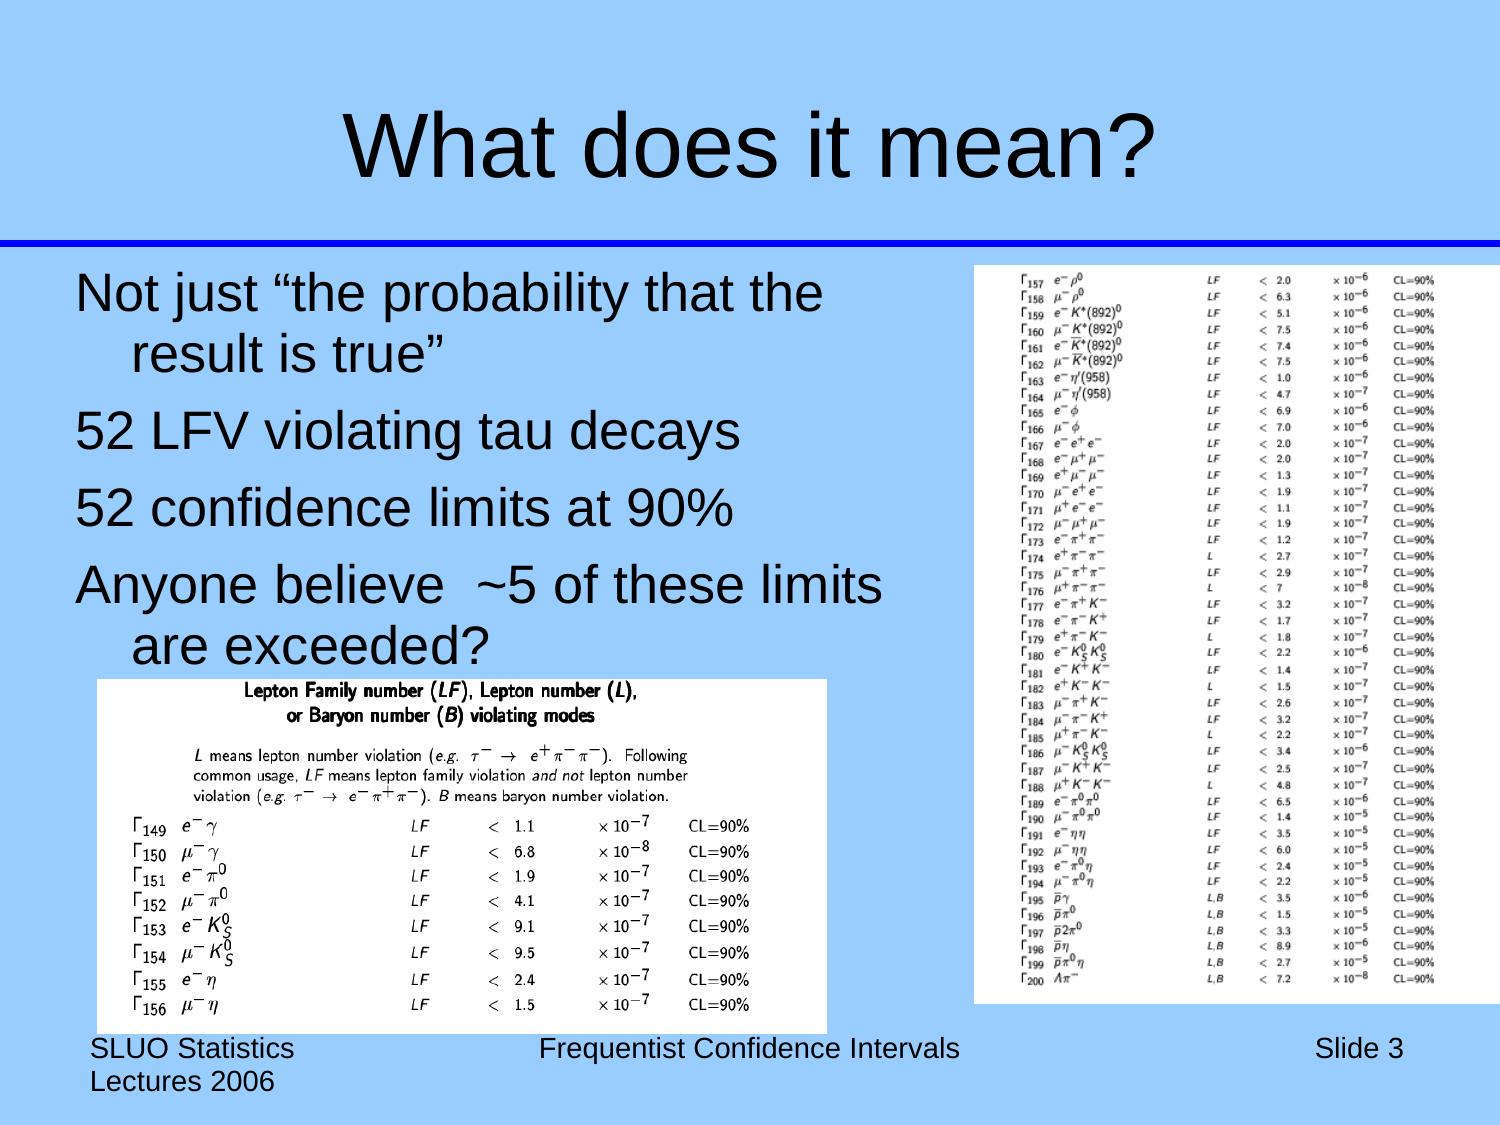

# What does it mean?
Not just “the probability that the result is true”
52 LFV violating tau decays
52 confidence limits at 90%
Anyone believe ~5 of these limits are exceeded?
3